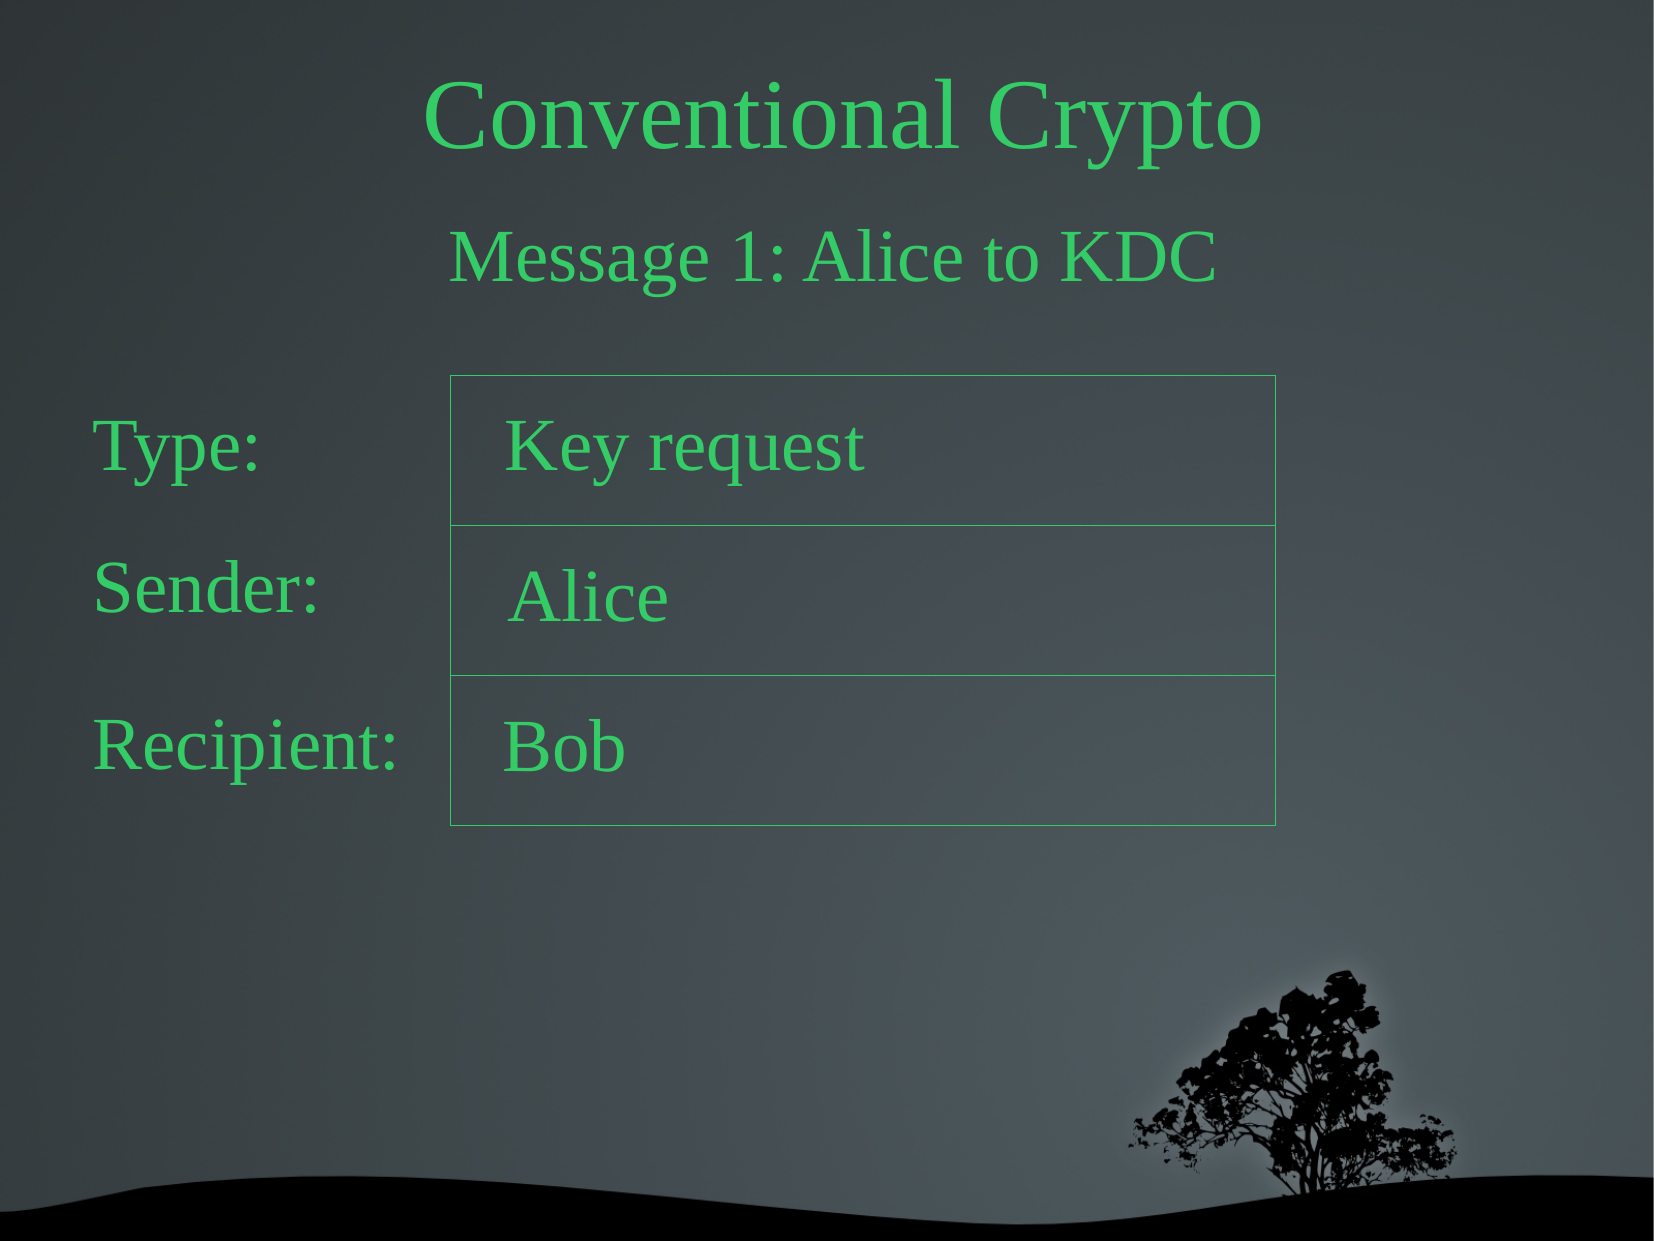

Conventional Crypto
Message 1: Alice to KDC
Type:
Key request
Sender:
Alice
Recipient:
Bob